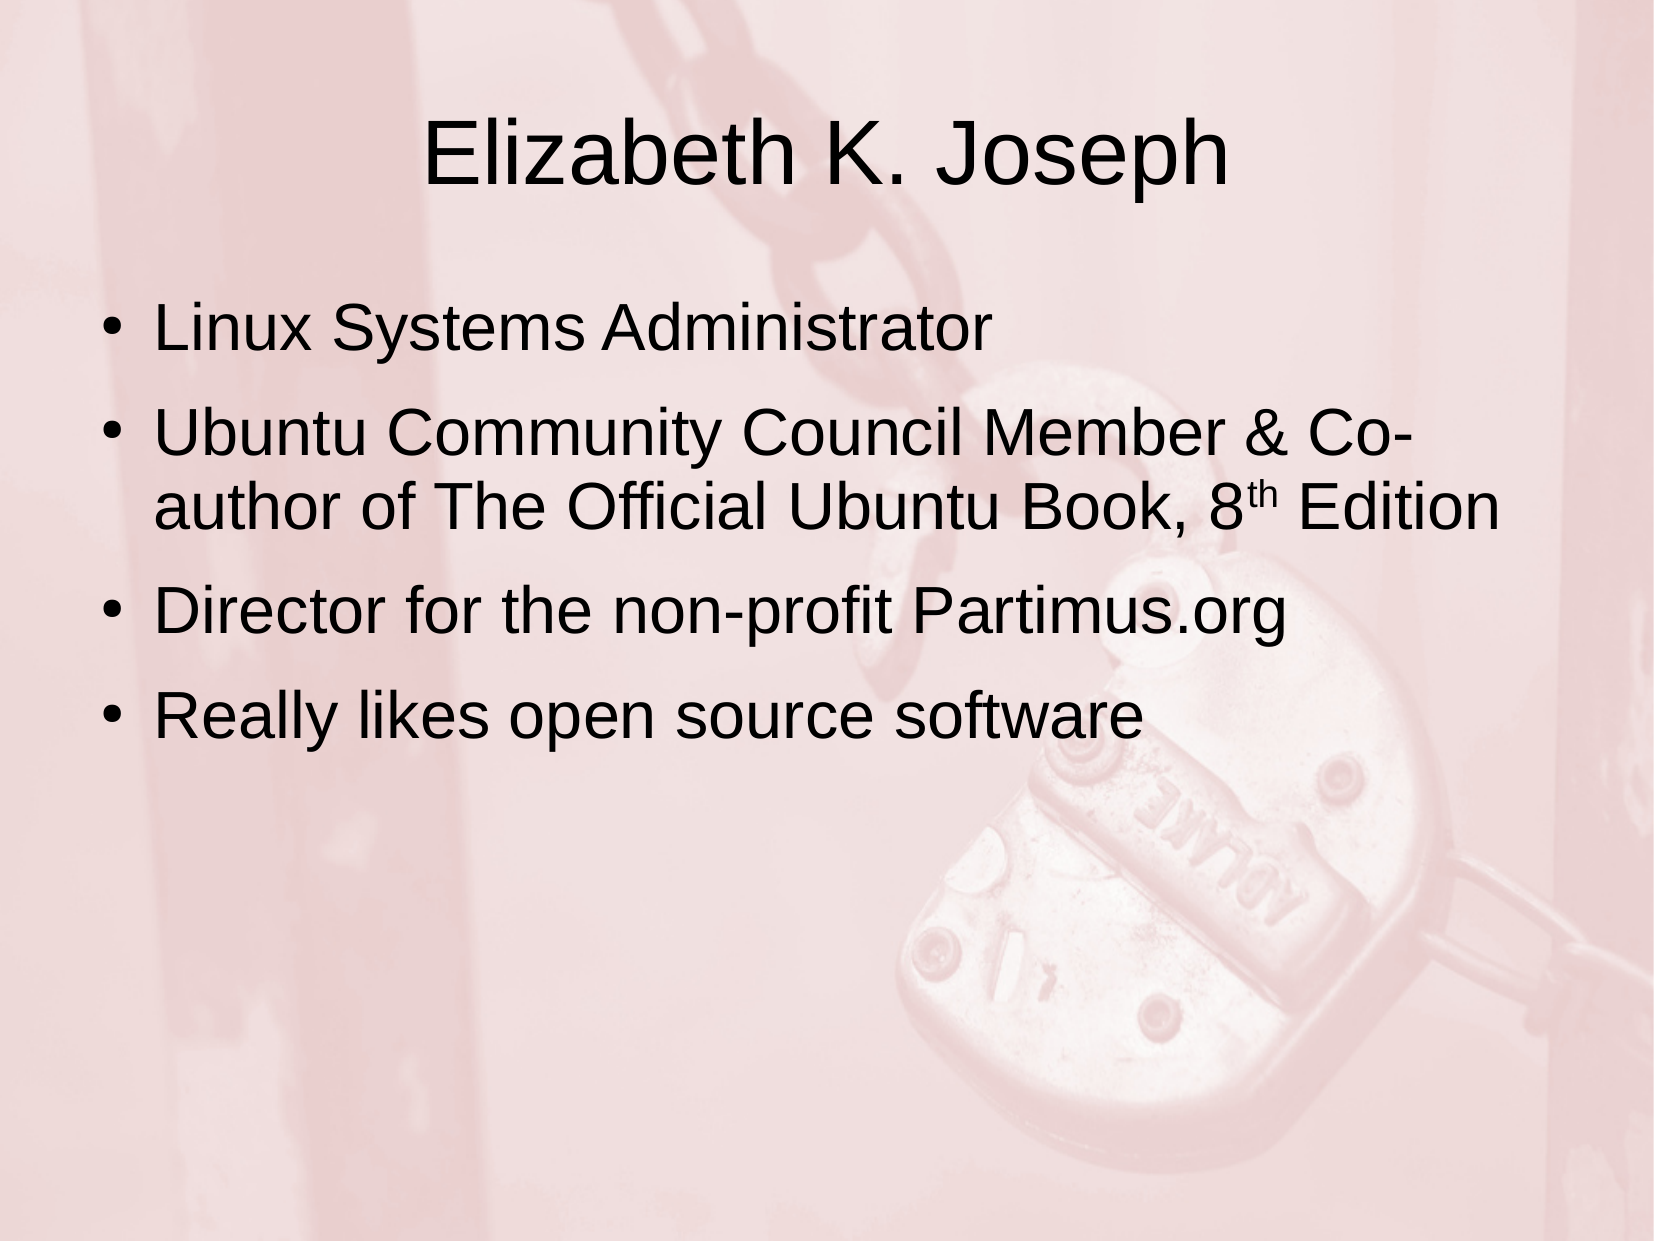

# Elizabeth K. Joseph
Linux Systems Administrator
Ubuntu Community Council Member & Co-author of The Official Ubuntu Book, 8th Edition
Director for the non-profit Partimus.org
Really likes open source software